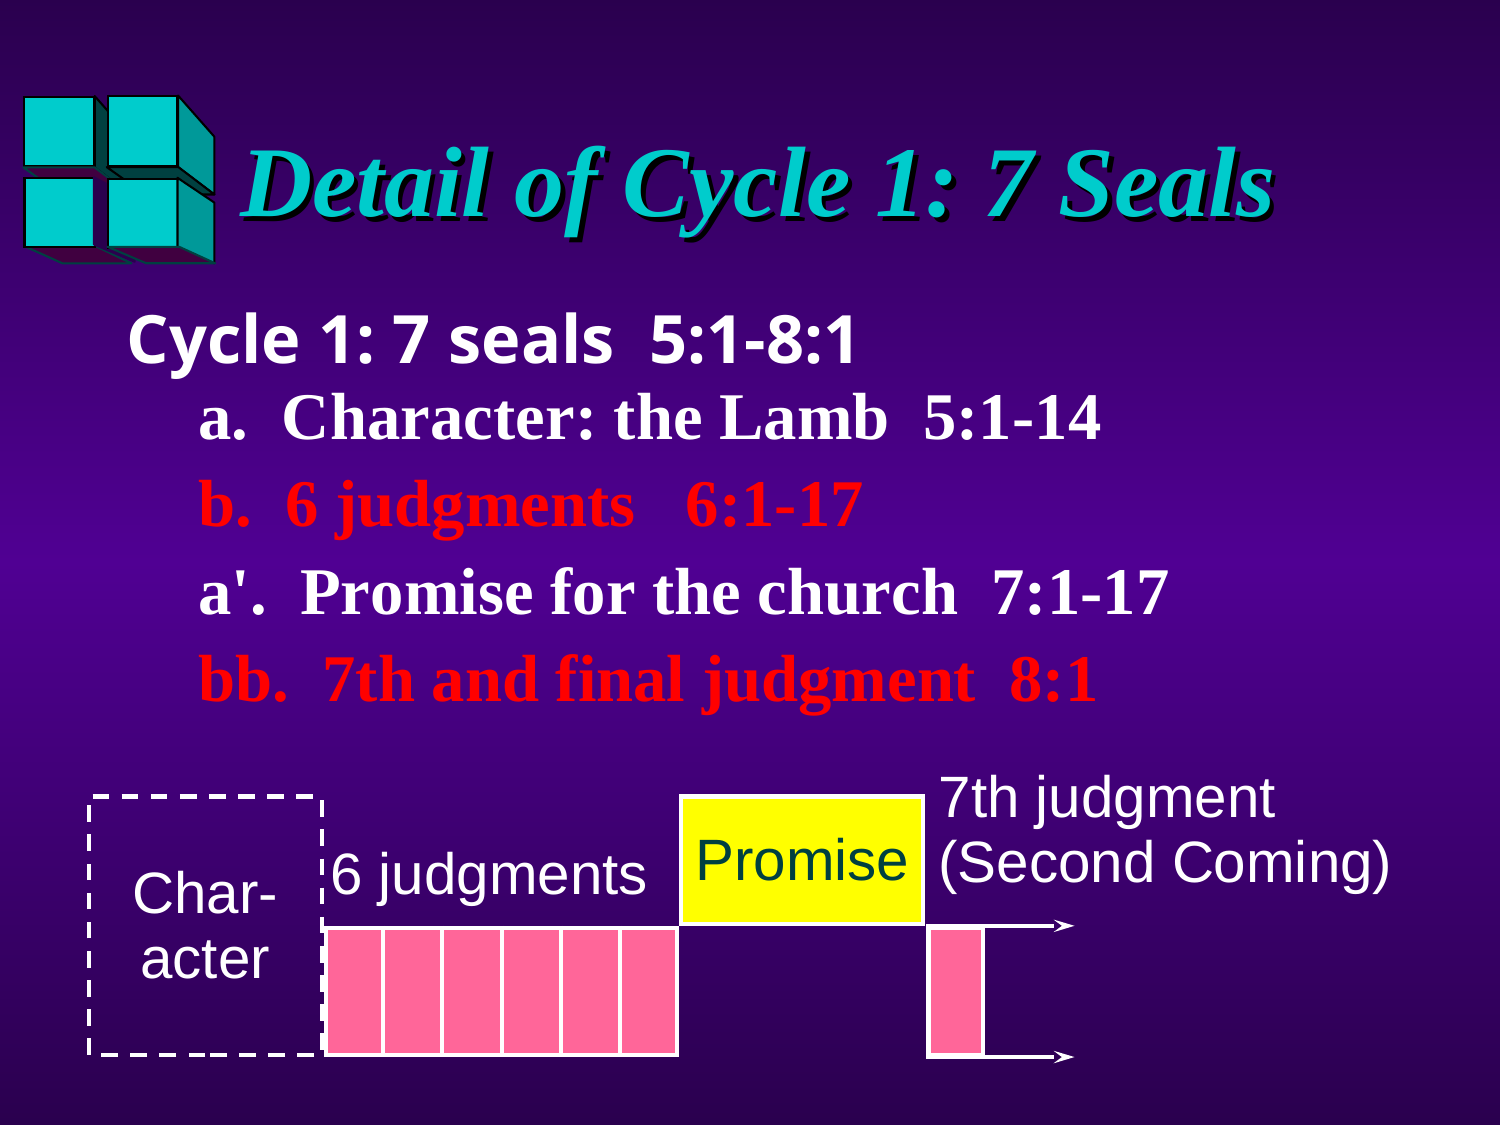

# Detail of Cycle 1: 7 Seals
Cycle 1: 7 seals 5:1-8:1
a. Character: the Lamb 5:1-14
Char-
acter
b. 6 judgments 6:1-17
6 judgments
a'. Promise for the church 7:1-17
Promise
bb. 7th and final judgment 8:1
7th judgment
(Second Coming)